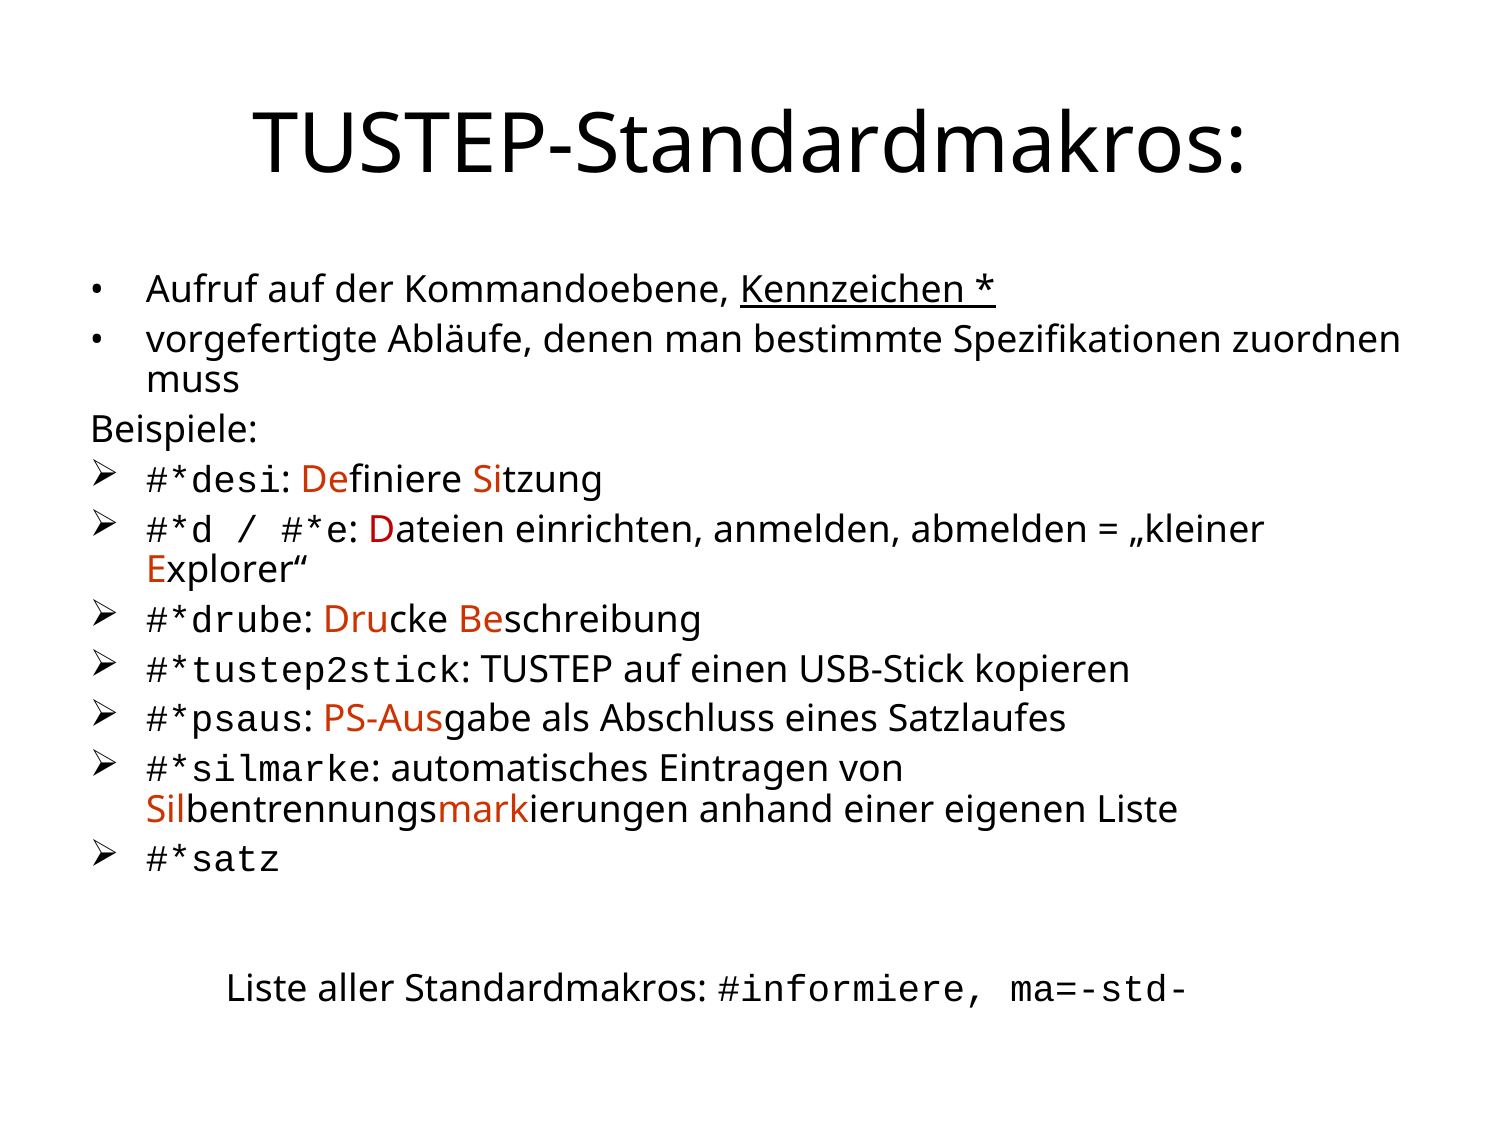

# TUSTEP-Standardmakros:
Aufruf auf der Kommandoebene, Kennzeichen *
vorgefertigte Abläufe, denen man bestimmte Spezifikationen zuordnen muss
Beispiele:
#*desi: Definiere Sitzung
#*d / #*e: Dateien einrichten, anmelden, abmelden = „kleiner Explorer“
#*drube: Drucke Beschreibung
#*tustep2stick: TUSTEP auf einen USB-Stick kopieren
#*psaus: PS-Ausgabe als Abschluss eines Satzlaufes
#*silmarke: automatisches Eintragen von Silbentrennungsmarkierungen anhand einer eigenen Liste
#*satz
Liste aller Standardmakros: #informiere, ma=-std-